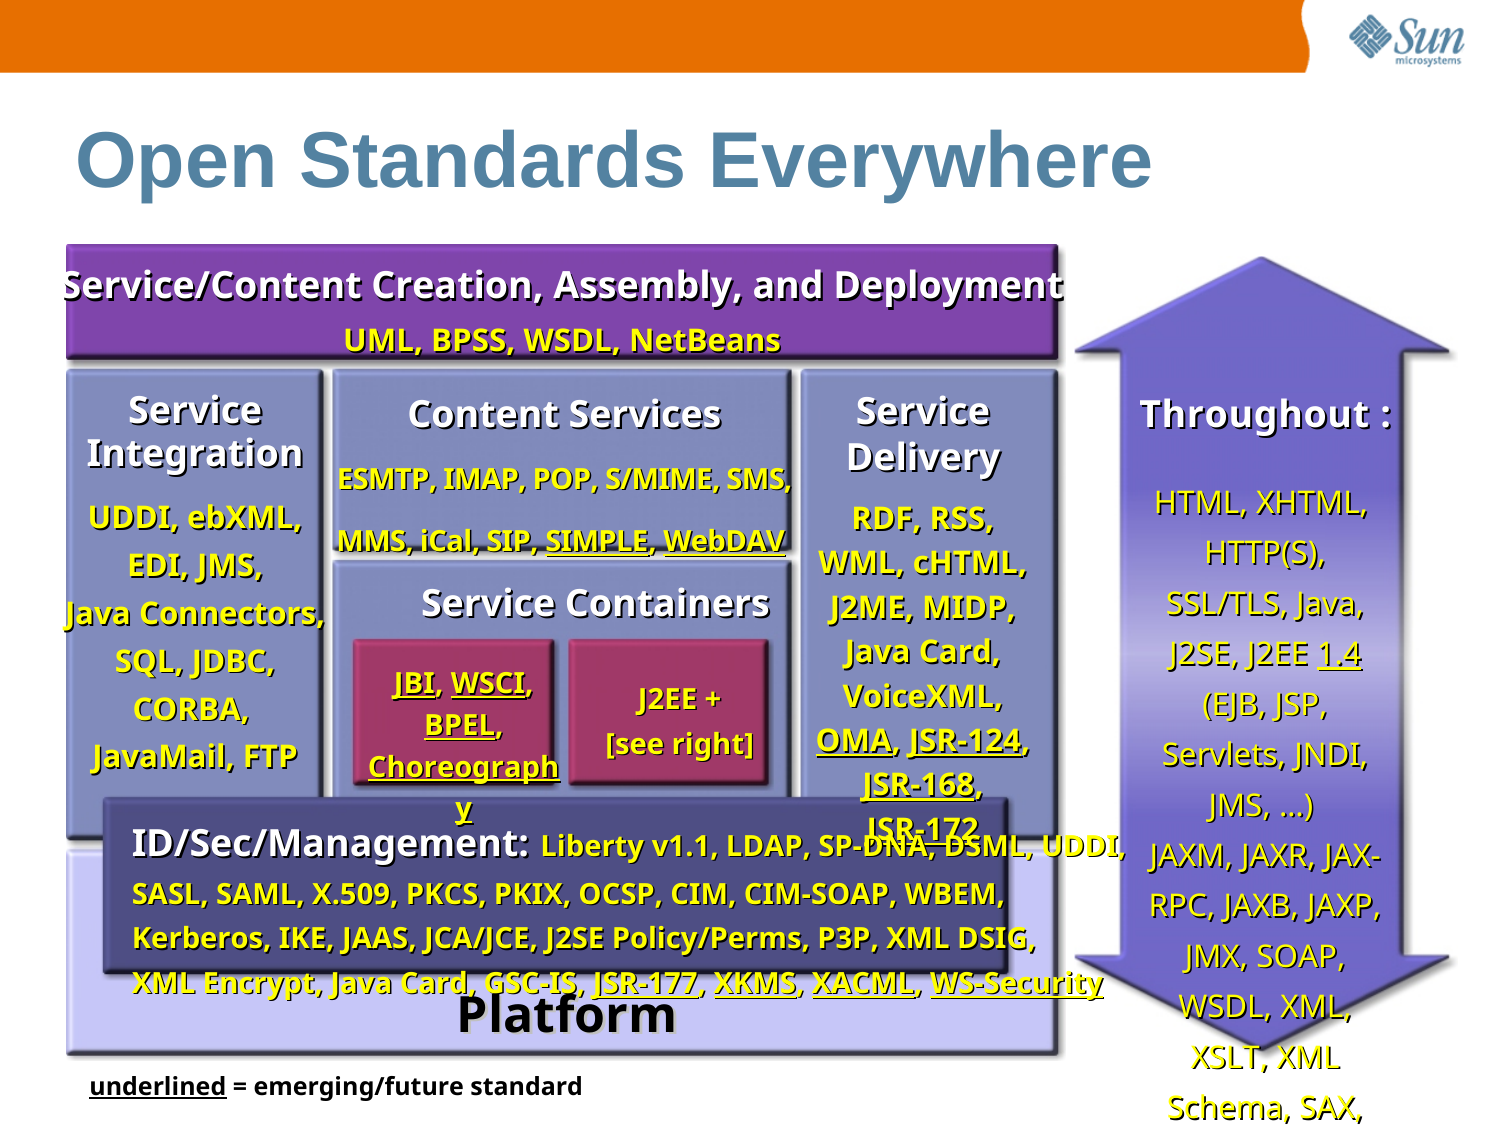

# Open Standards Everywhere
 Throughout :
HTML, XHTML,
HTTP(S), SSL/TLS, Java, J2SE, J2EE 1.4 (EJB, JSP, Servlets, JNDI, JMS, …)
JAXM, JAXR, JAX-RPC, JAXB, JAXP, JMX, SOAP, WSDL, XML, XSLT, XML Schema, SAX, DOM,
WS-I Basic Profile,
WS-Reliability
Service/Content Creation, Assembly, and Deployment
UML, BPSS, WSDL, NetBeans
Content Services
ESMTP, IMAP, POP, S/MIME, SMS,
MMS, iCal, SIP, SIMPLE, WebDAV
Service
Delivery
RDF, RSS,
WML, cHTML,
J2ME, MIDP,
Java Card,
VoiceXML,
OMA, JSR-124,
JSR-168,
JSR-172
Service
Integration
UDDI, ebXML,
EDI, JMS,
Java Connectors,
SQL, JDBC,
CORBA,
JavaMail, FTP
Service Containers
JBI, WSCI,
BPEL,
Choreography
J2EE +
[see right]
ID/Sec/Management: Liberty v1.1, LDAP, SP-DNA, DSML, UDDI,
SASL, SAML, X.509, PKCS, PKIX, OCSP, CIM, CIM-SOAP, WBEM,
Kerberos, IKE, JAAS, JCA/JCE, J2SE Policy/Perms, P3P, XML DSIG,
XML Encrypt, Java Card, GSC-IS, JSR-177, XKMS, XACML, WS-Security
Platform
underlined = emerging/future standard